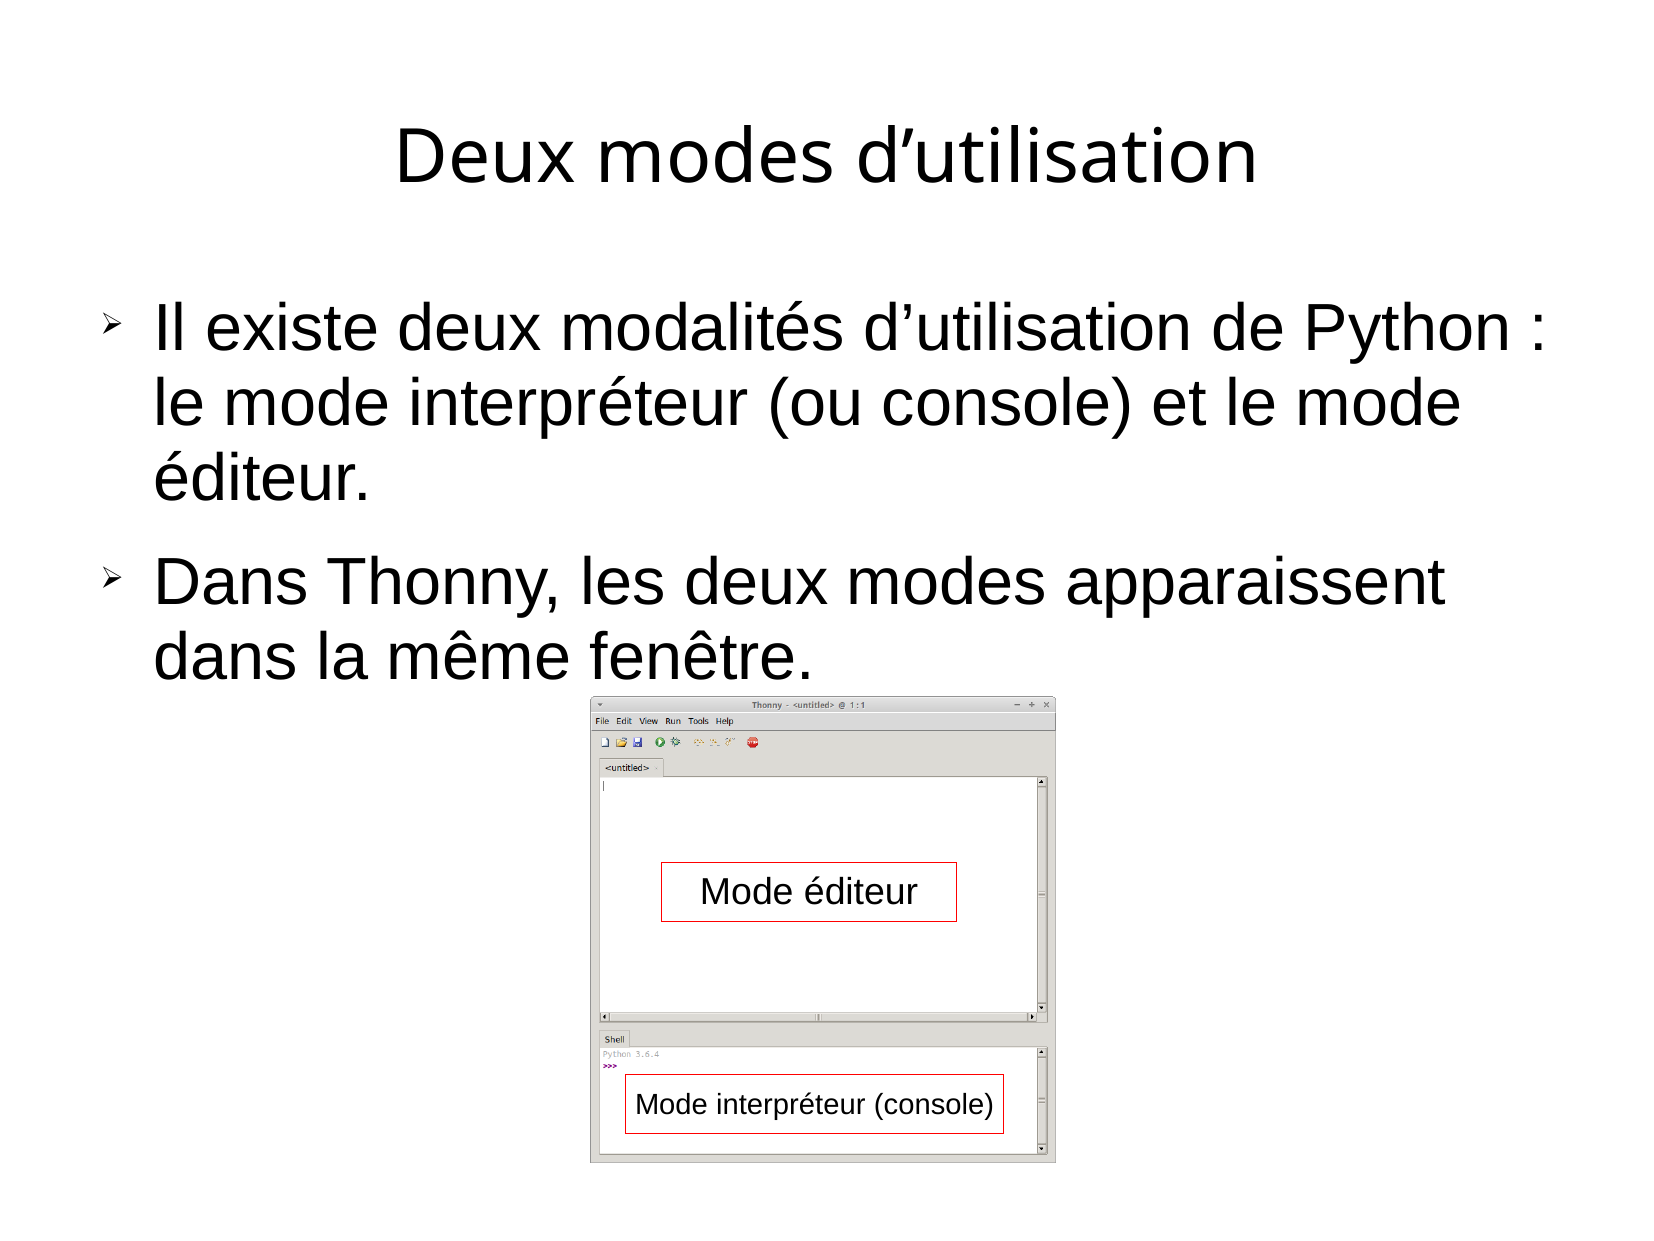

# Deux modes d’utilisation
Il existe deux modalités d’utilisation de Python : le mode interpréteur (ou console) et le mode éditeur.
Dans Thonny, les deux modes apparaissent dans la même fenêtre.
Mode éditeur
Mode interpréteur (console)